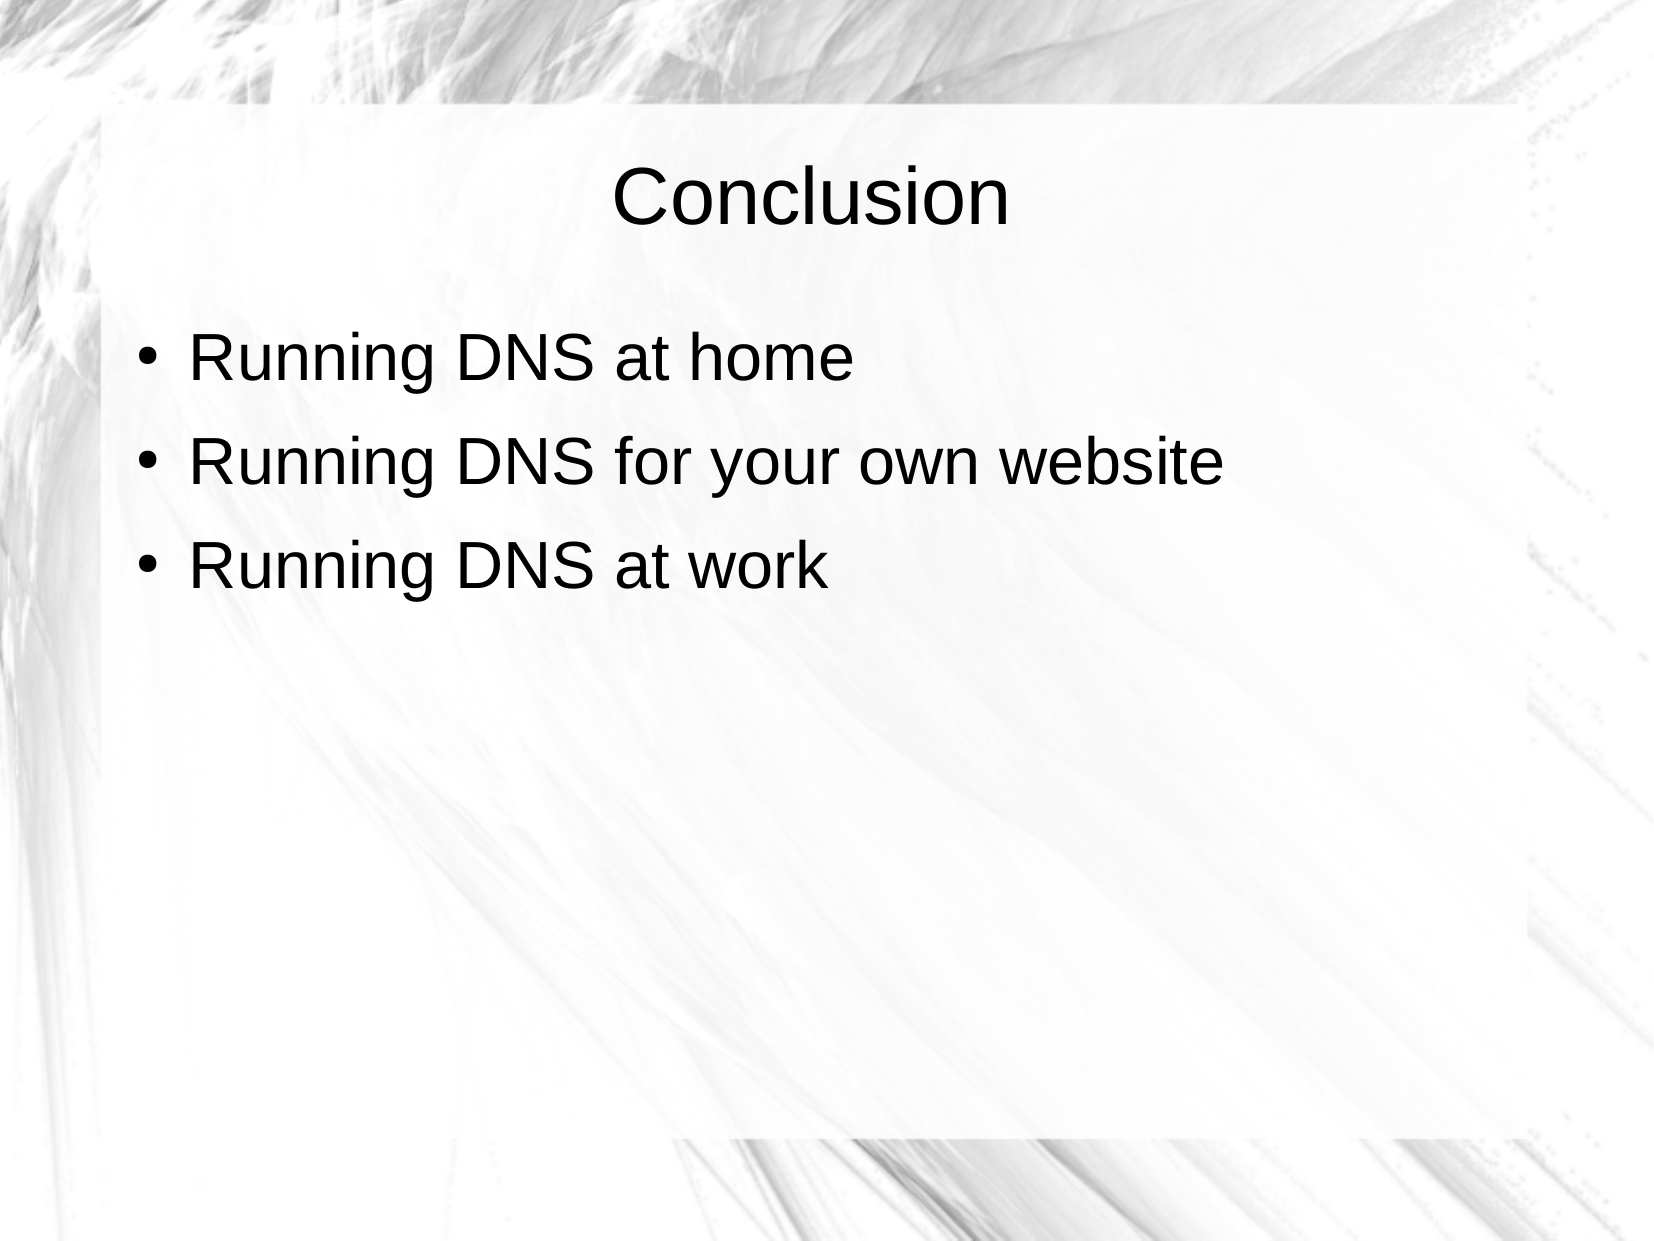

# Conclusion
Running DNS at home
Running DNS for your own website
Running DNS at work